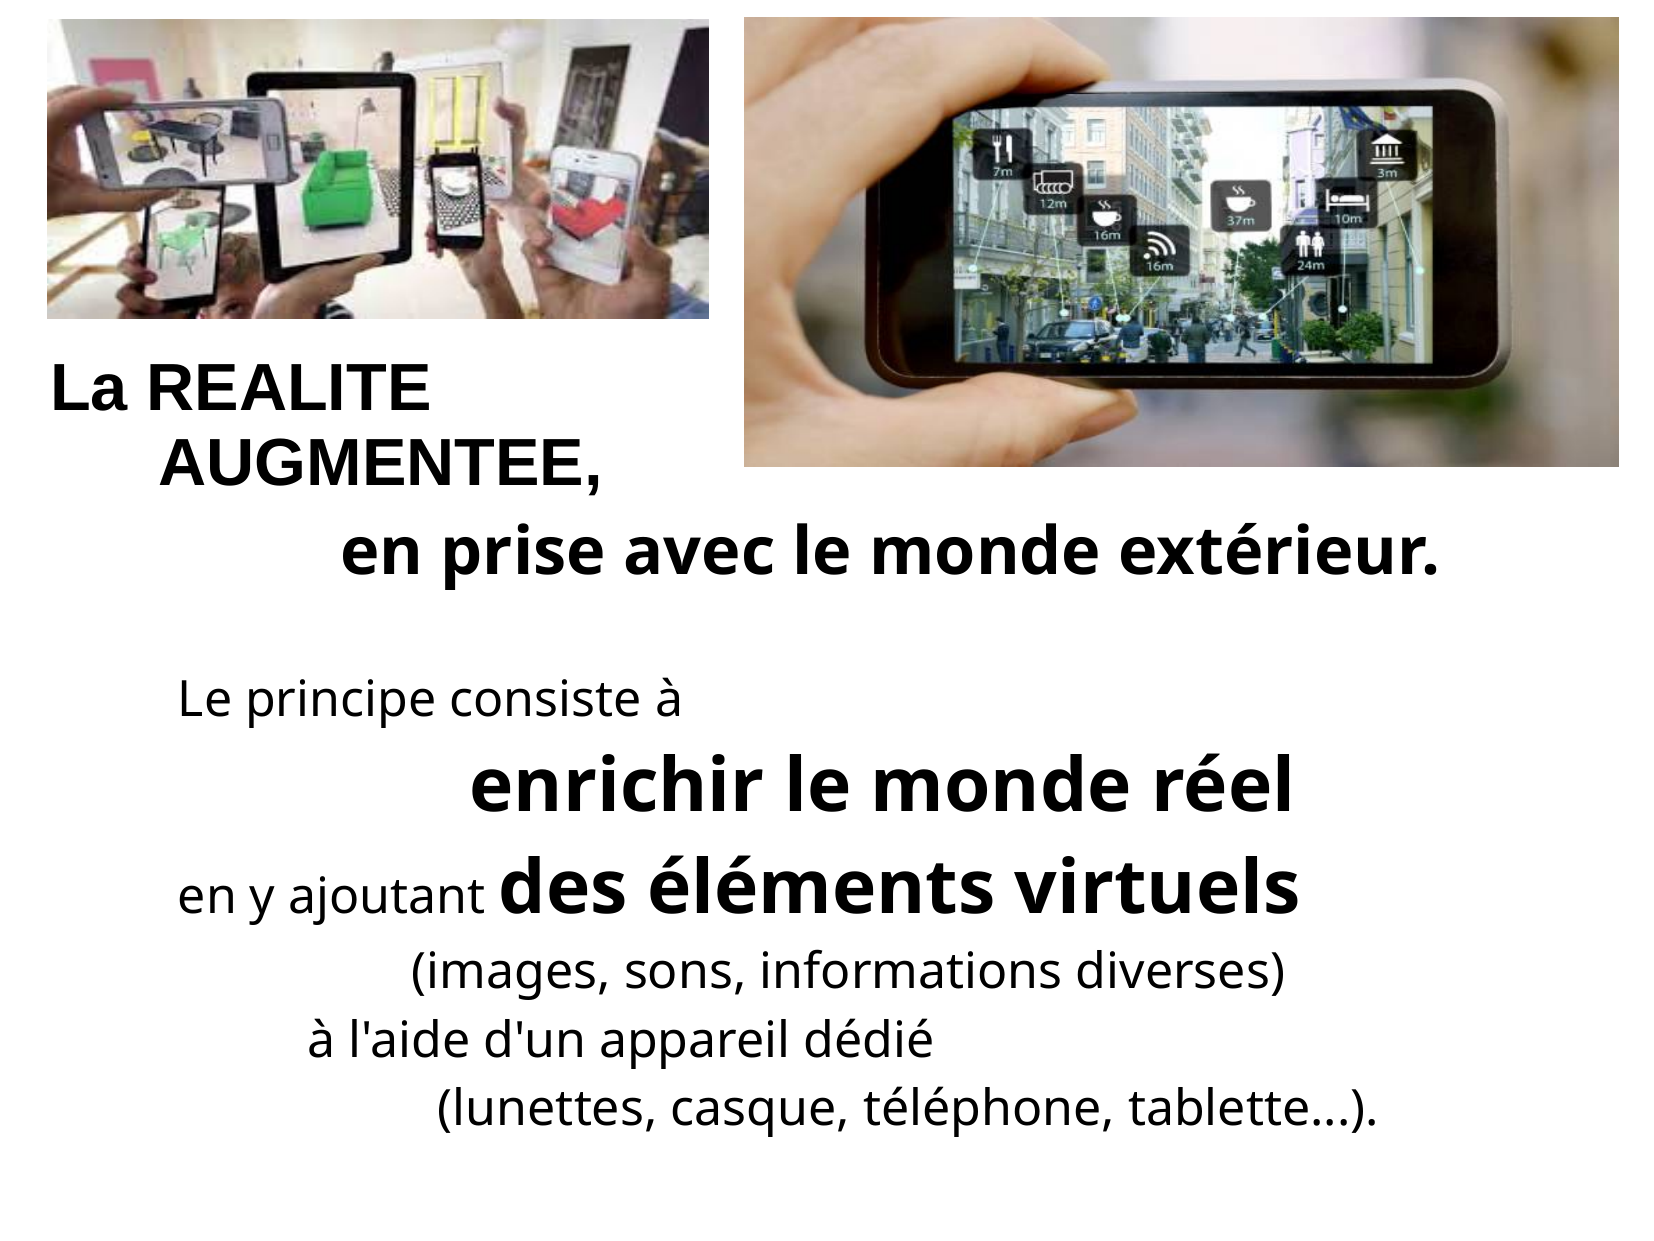

La REALITE
 AUGMENTEE,
en prise avec le monde extérieur.
Le principe consiste à
enrichir le monde réel
en y ajoutant des éléments virtuels
 (images, sons, informations diverses)
 à l'aide d'un appareil dédié
 (lunettes, casque, téléphone, tablette...).